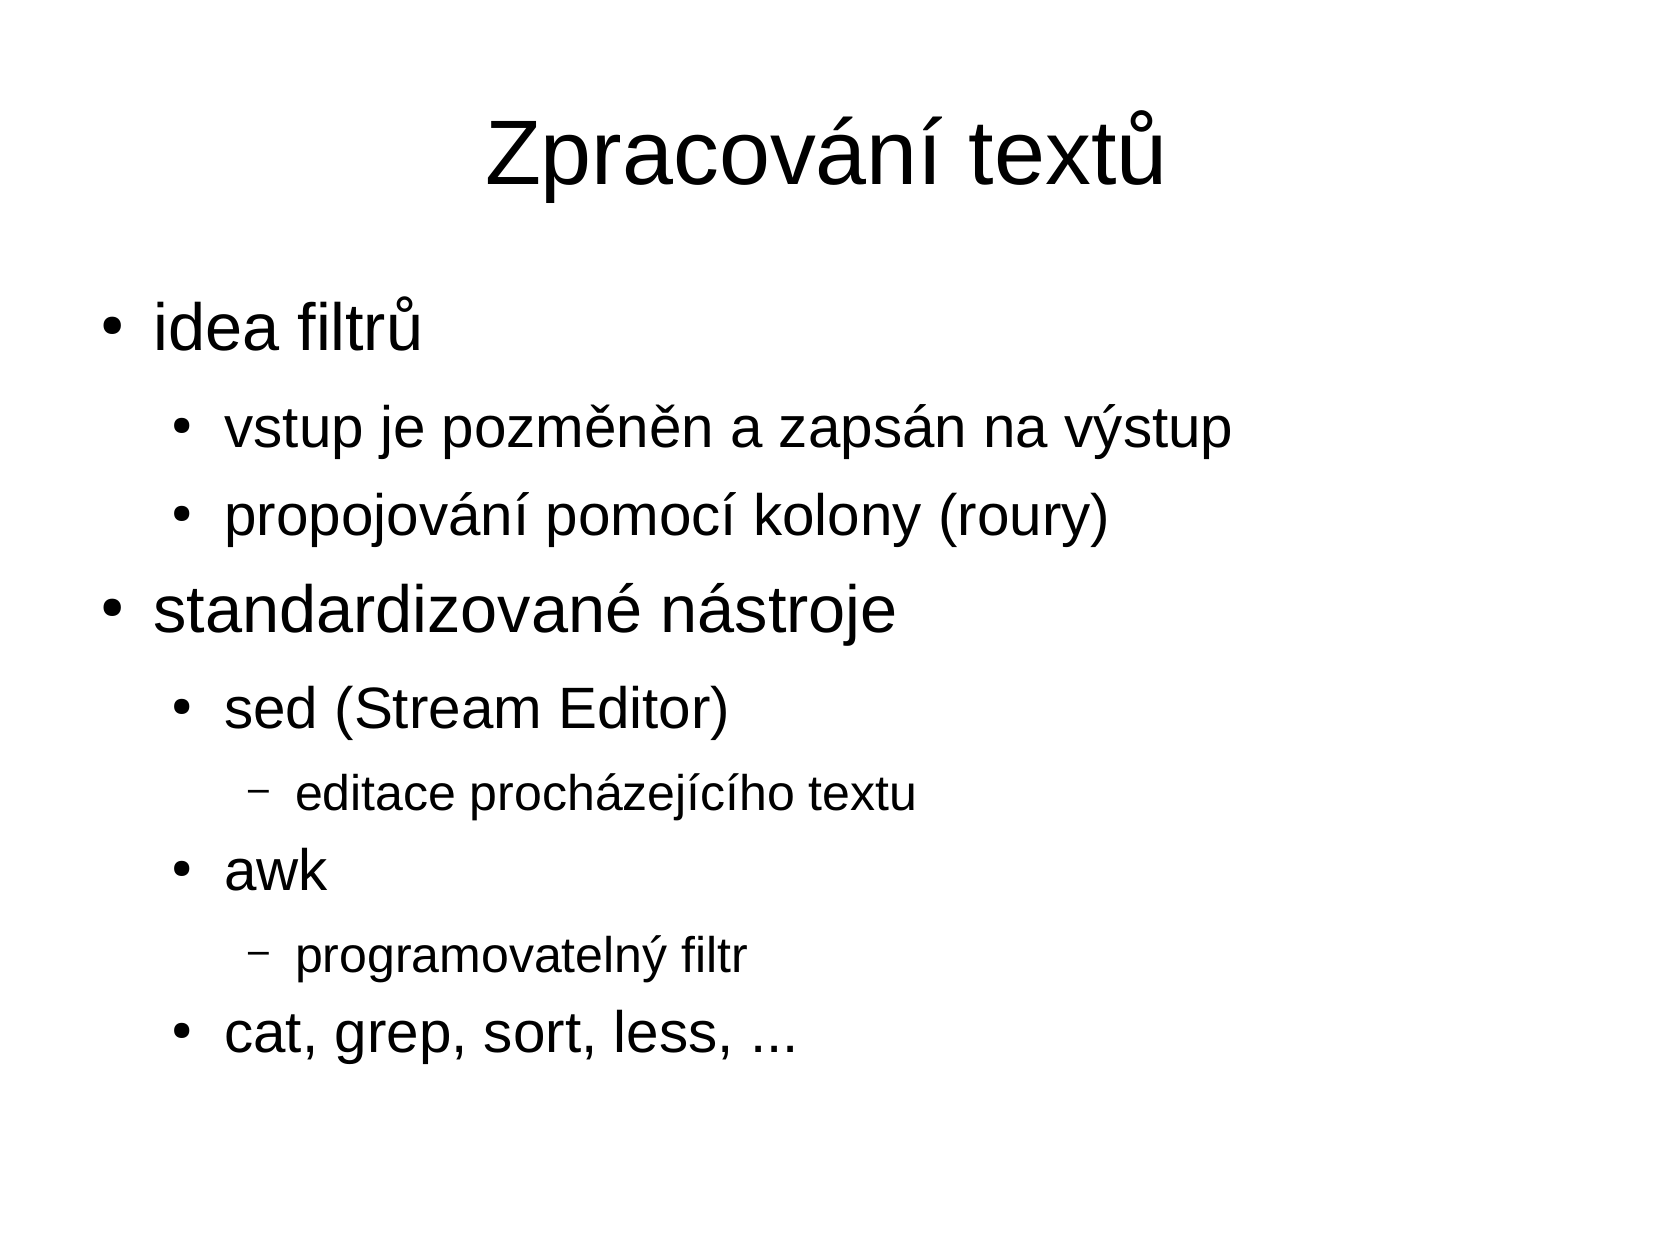

# Zpracování textů
idea filtrů
vstup je pozměněn a zapsán na výstup
propojování pomocí kolony (roury)
standardizované nástroje
sed (Stream Editor)
editace procházejícího textu
awk
programovatelný filtr
cat, grep, sort, less, ...